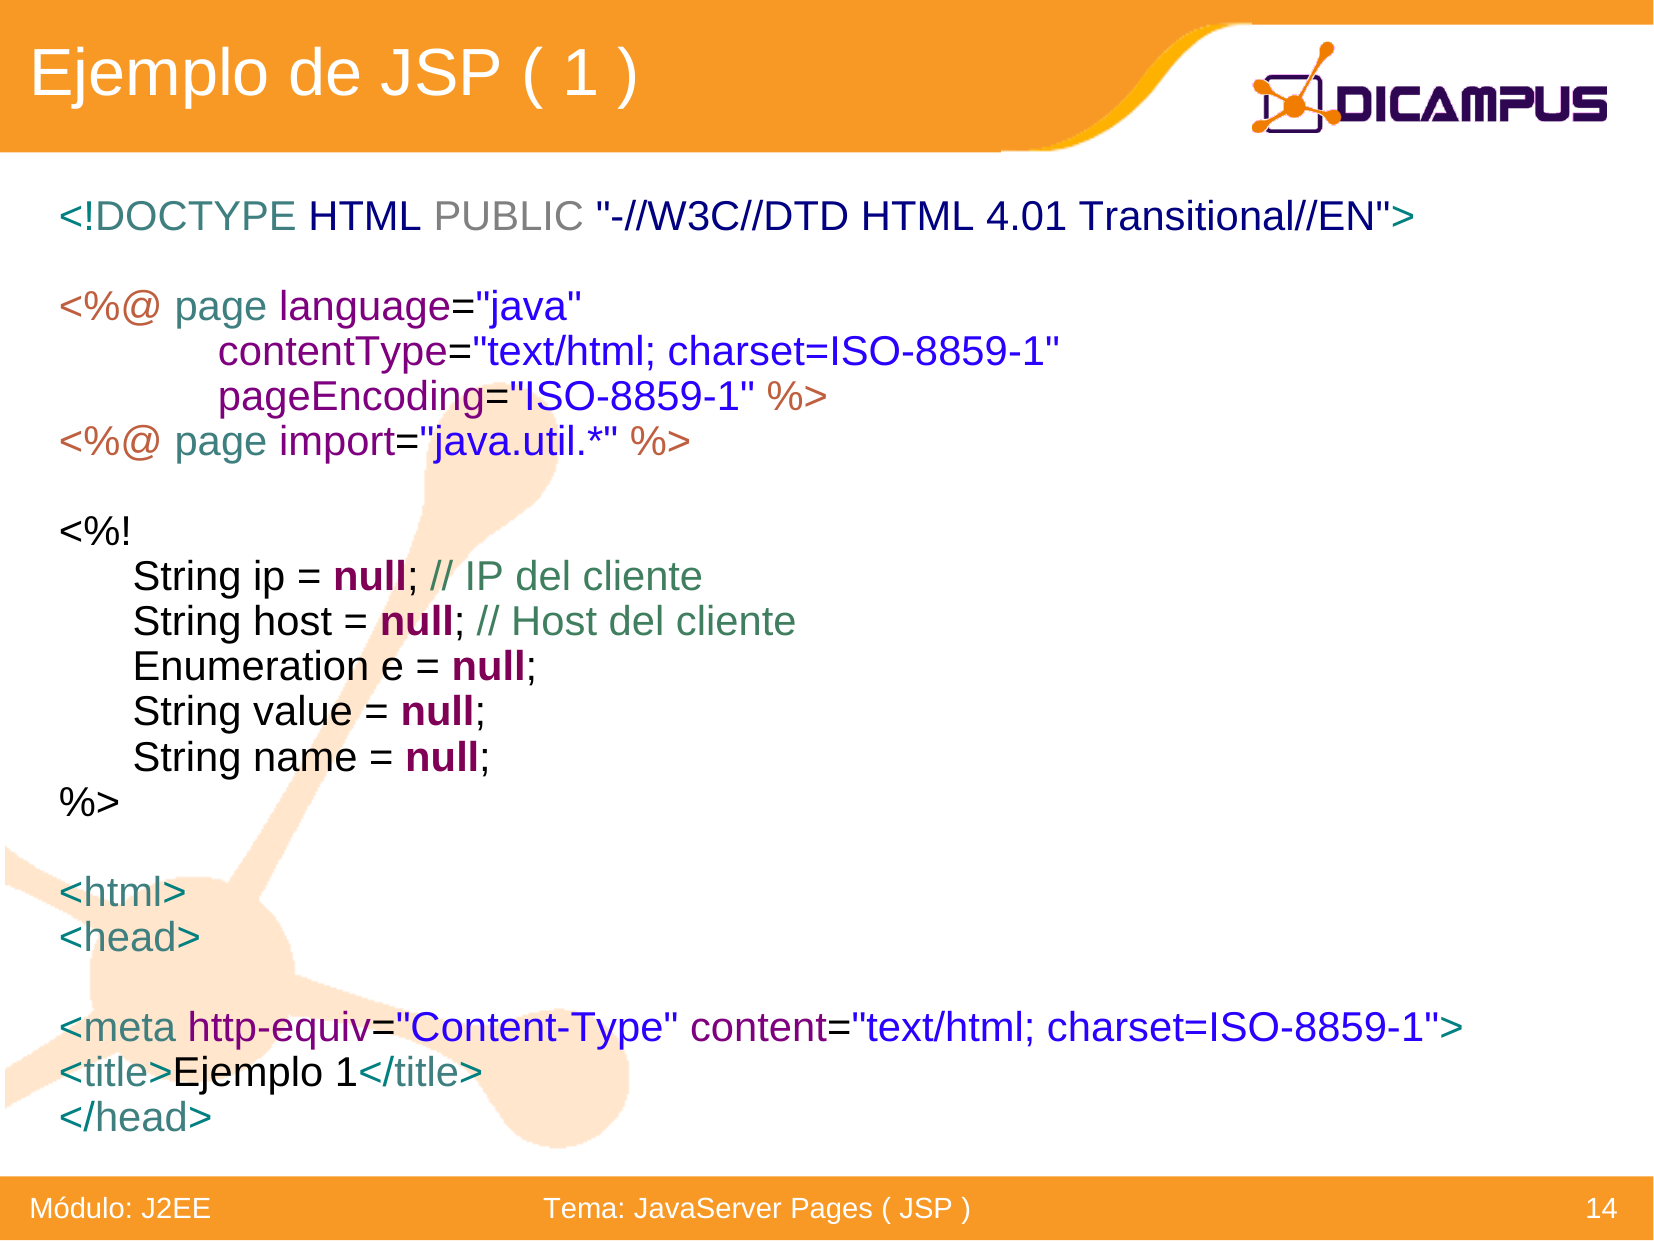

Ejemplo de JSP ( 1 )
<!DOCTYPE HTML PUBLIC "-//W3C//DTD HTML 4.01 Transitional//EN">
<%@ page language="java"
		 contentType="text/html; charset=ISO-8859-1"
		 pageEncoding="ISO-8859-1" %>
<%@ page import="java.util.*" %>
<%!
	String ip = null; // IP del cliente
	String host = null; // Host del cliente
	Enumeration e = null;
 	String value = null;
 	String name = null;
%>
<html>
<head>
<meta http-equiv="Content-Type" content="text/html; charset=ISO-8859-1">
<title>Ejemplo 1</title>
</head>
Módulo: J2EE
Tema: JavaServer Pages ( JSP )